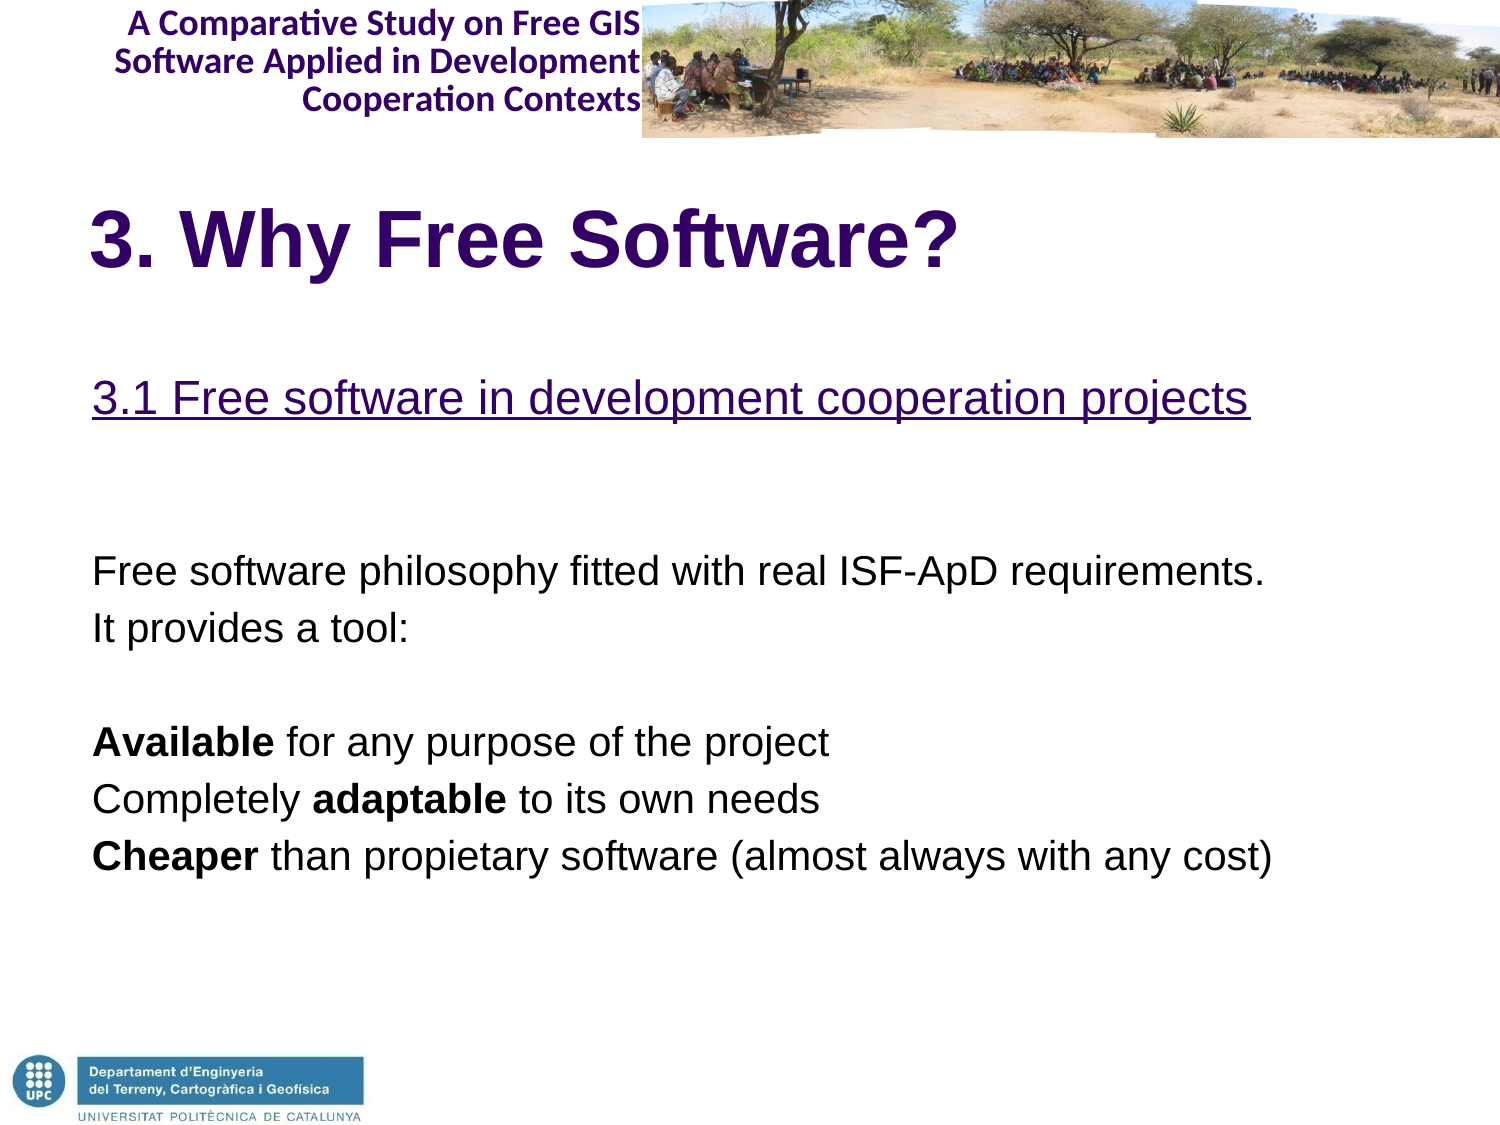

# 3. Why Free Software?
3.1 Free software in development cooperation projects
Free software philosophy fitted with real ISF-ApD requirements.
It provides a tool:
Available for any purpose of the project
Completely adaptable to its own needs
Cheaper than propietary software (almost always with any cost)